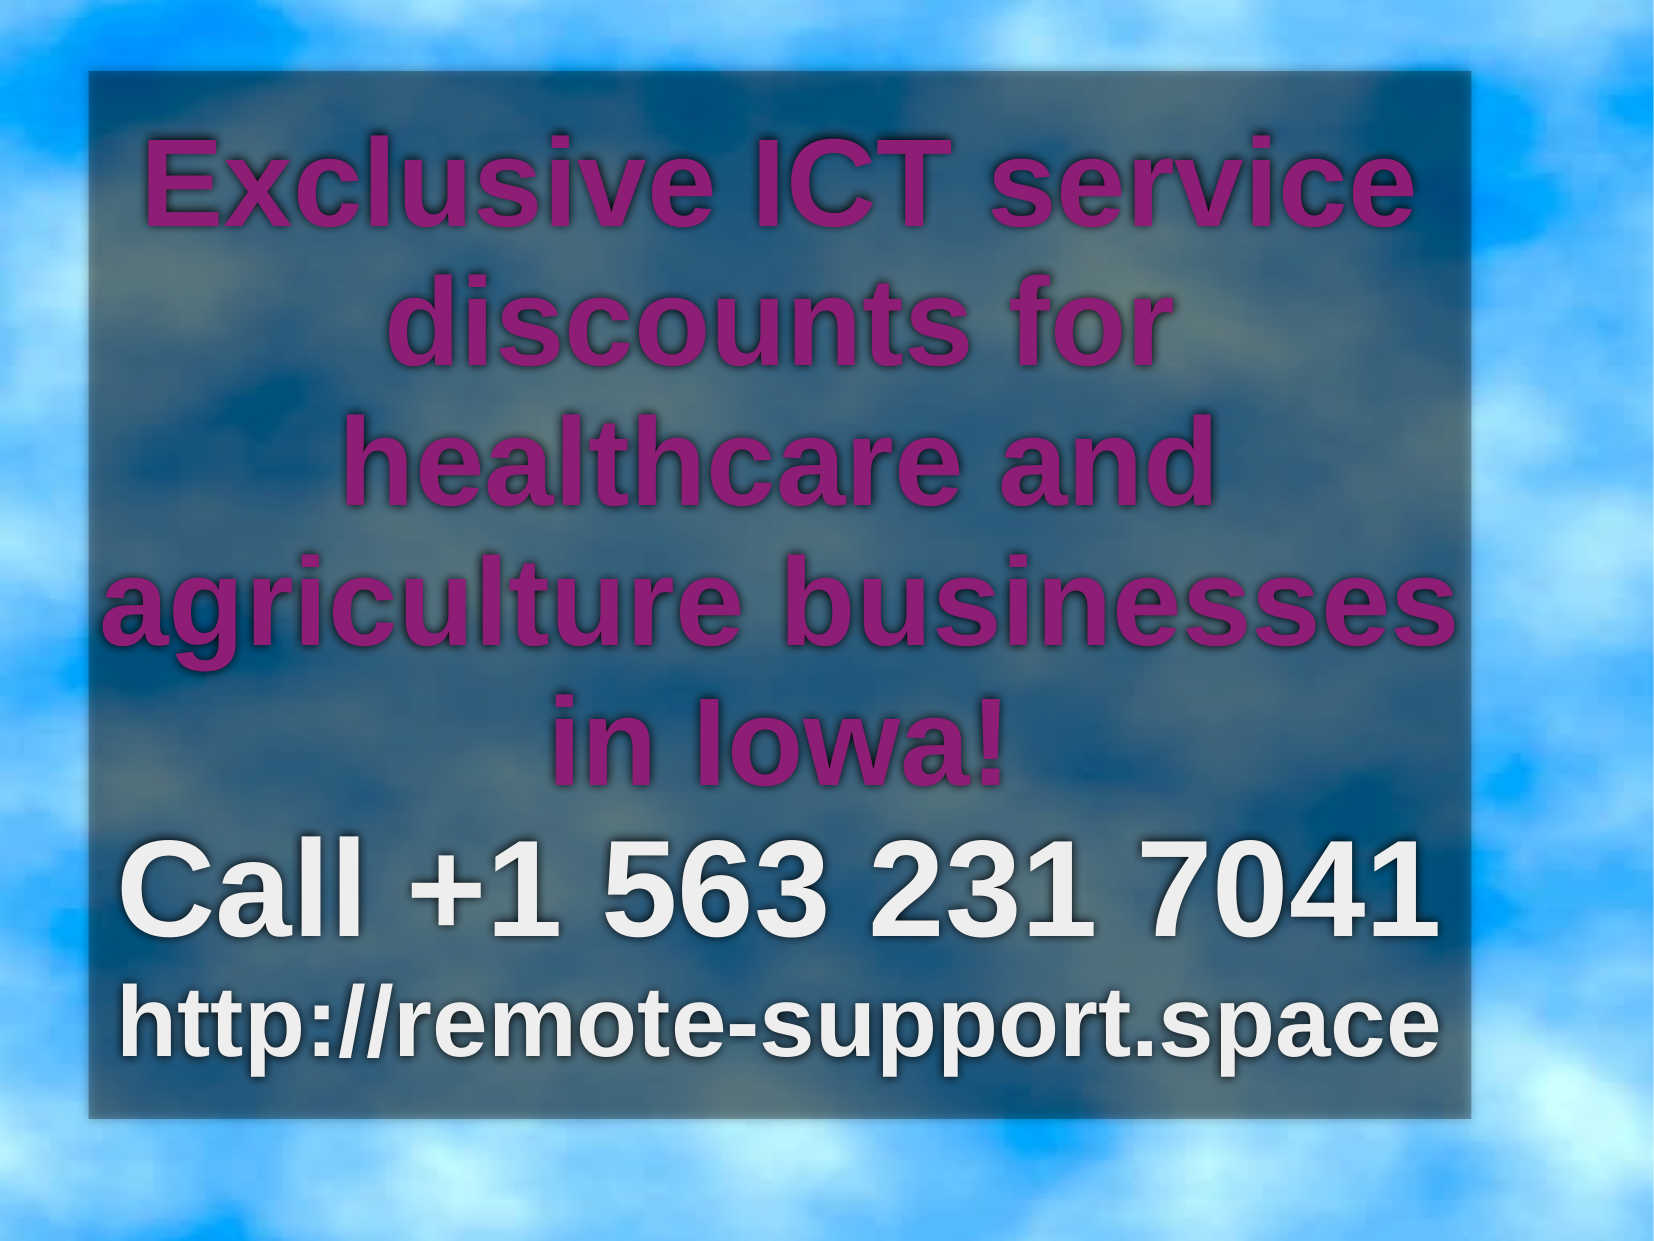

Exclusive ICT service discounts for healthcare and agriculture businesses in Iowa!
Call +1 563 231 7041
http://remote-support.space